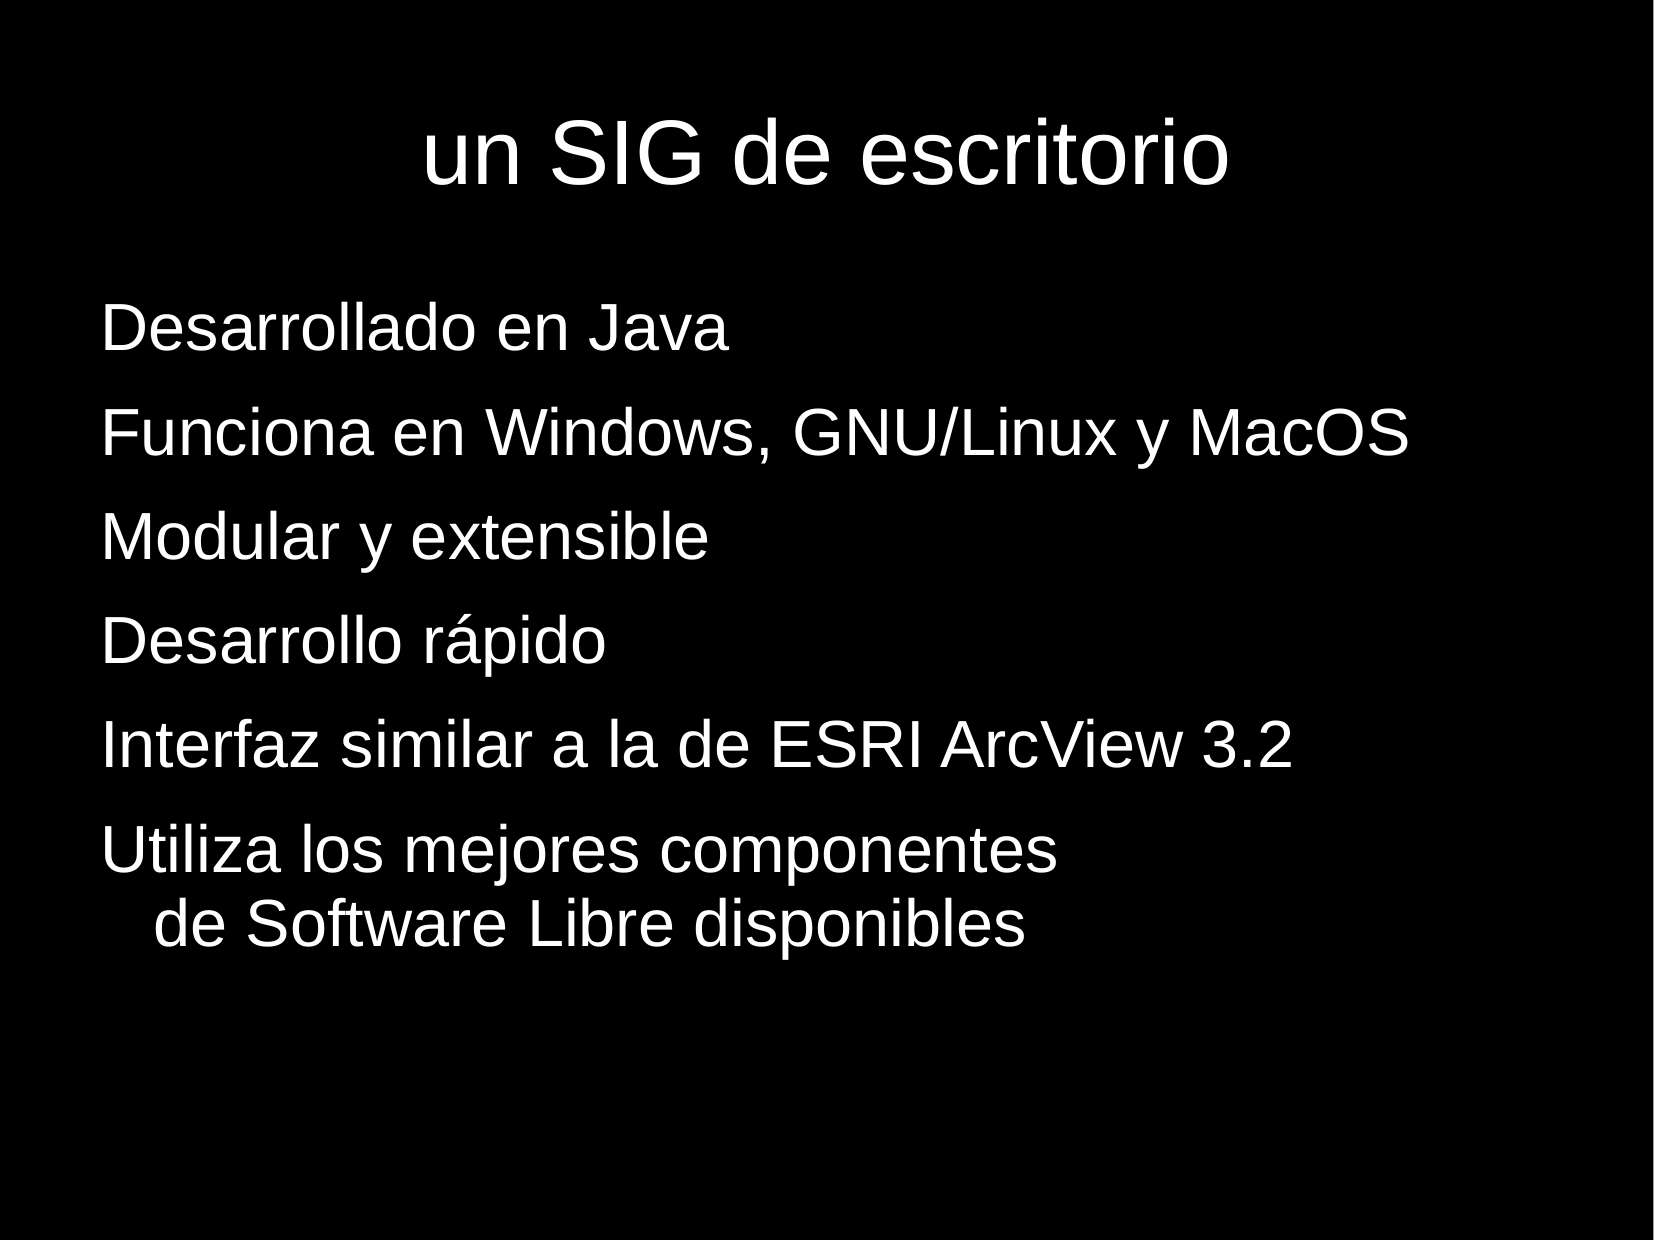

# un SIG de escritorio
Desarrollado en Java
Funciona en Windows, GNU/Linux y MacOS
Modular y extensible
Desarrollo rápido
Interfaz similar a la de ESRI ArcView 3.2
Utiliza los mejores componentes
de Software Libre disponibles